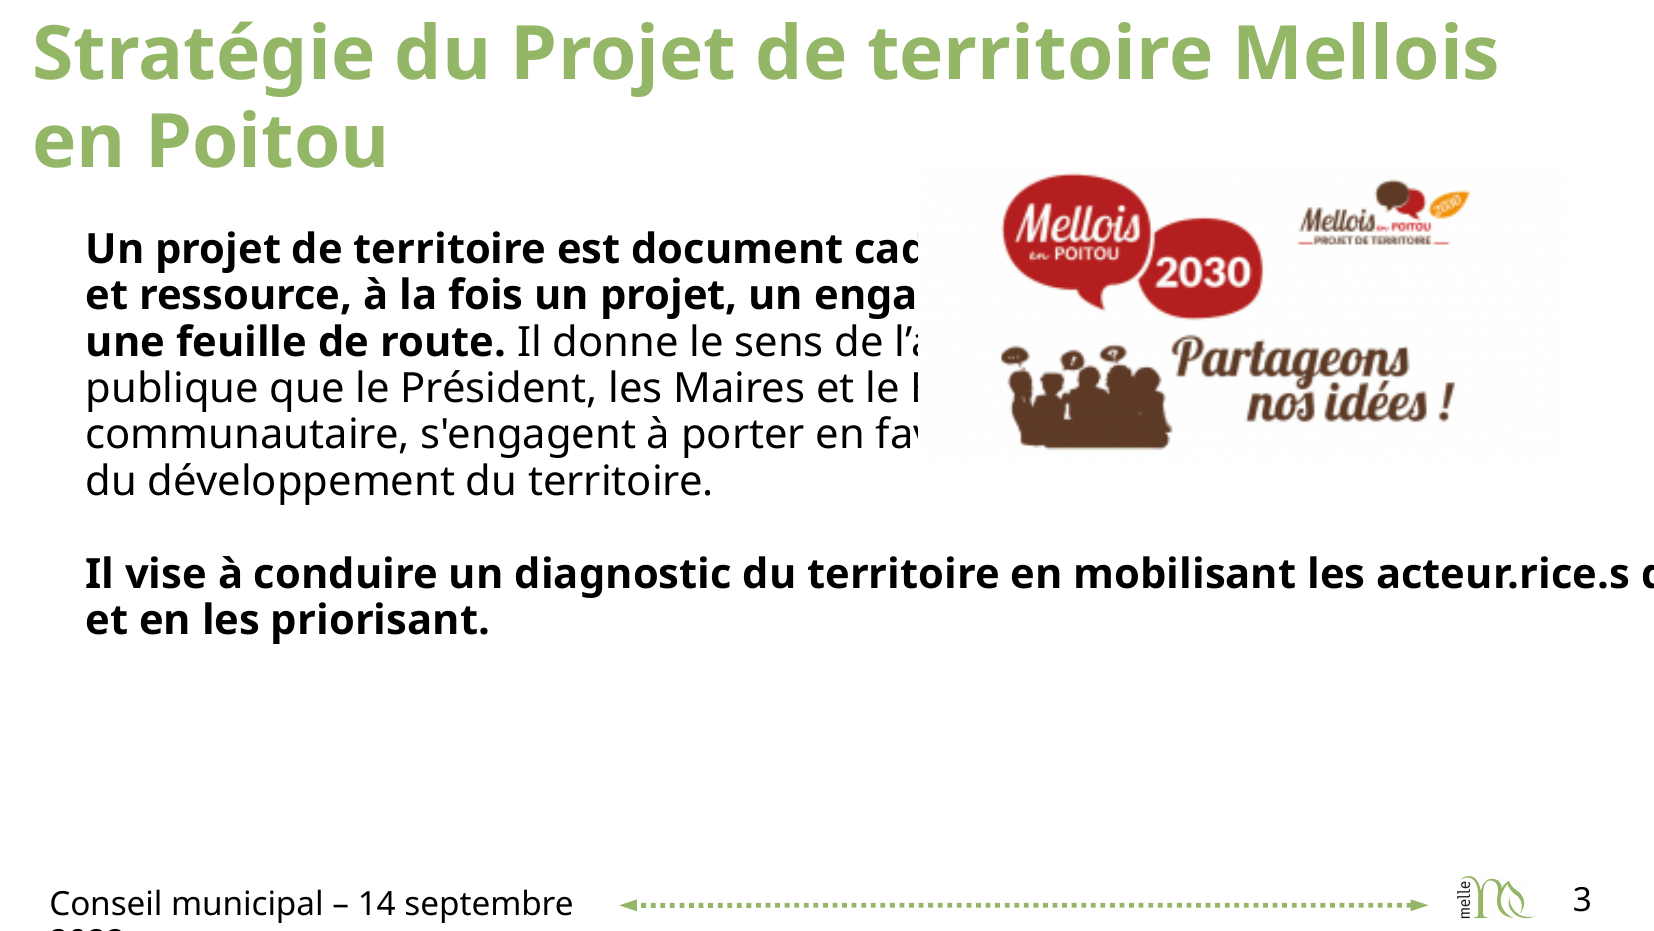

Stratégie du Projet de territoire Mellois en Poitou
Un projet de territoire est document cadre
et ressource, à la fois un projet, un engagement,
une feuille de route. Il donne le sens de l’action
publique que le Président, les Maires et le Bureau
communautaire, s'engagent à porter en faveur
du développement du territoire.
Il vise à conduire un diagnostic du territoire en mobilisant les acteur.rice.s de celui-ci (économiques, associatif.ve.s, citoyen.ne.s) et les partenaires institutionnel.le.s (Etat, Région, Département), et à déterminer une stratégie territoriale en identifiant des orientations stratégiques et en les priorisant.
Conseil municipal – 14 septembre 2022